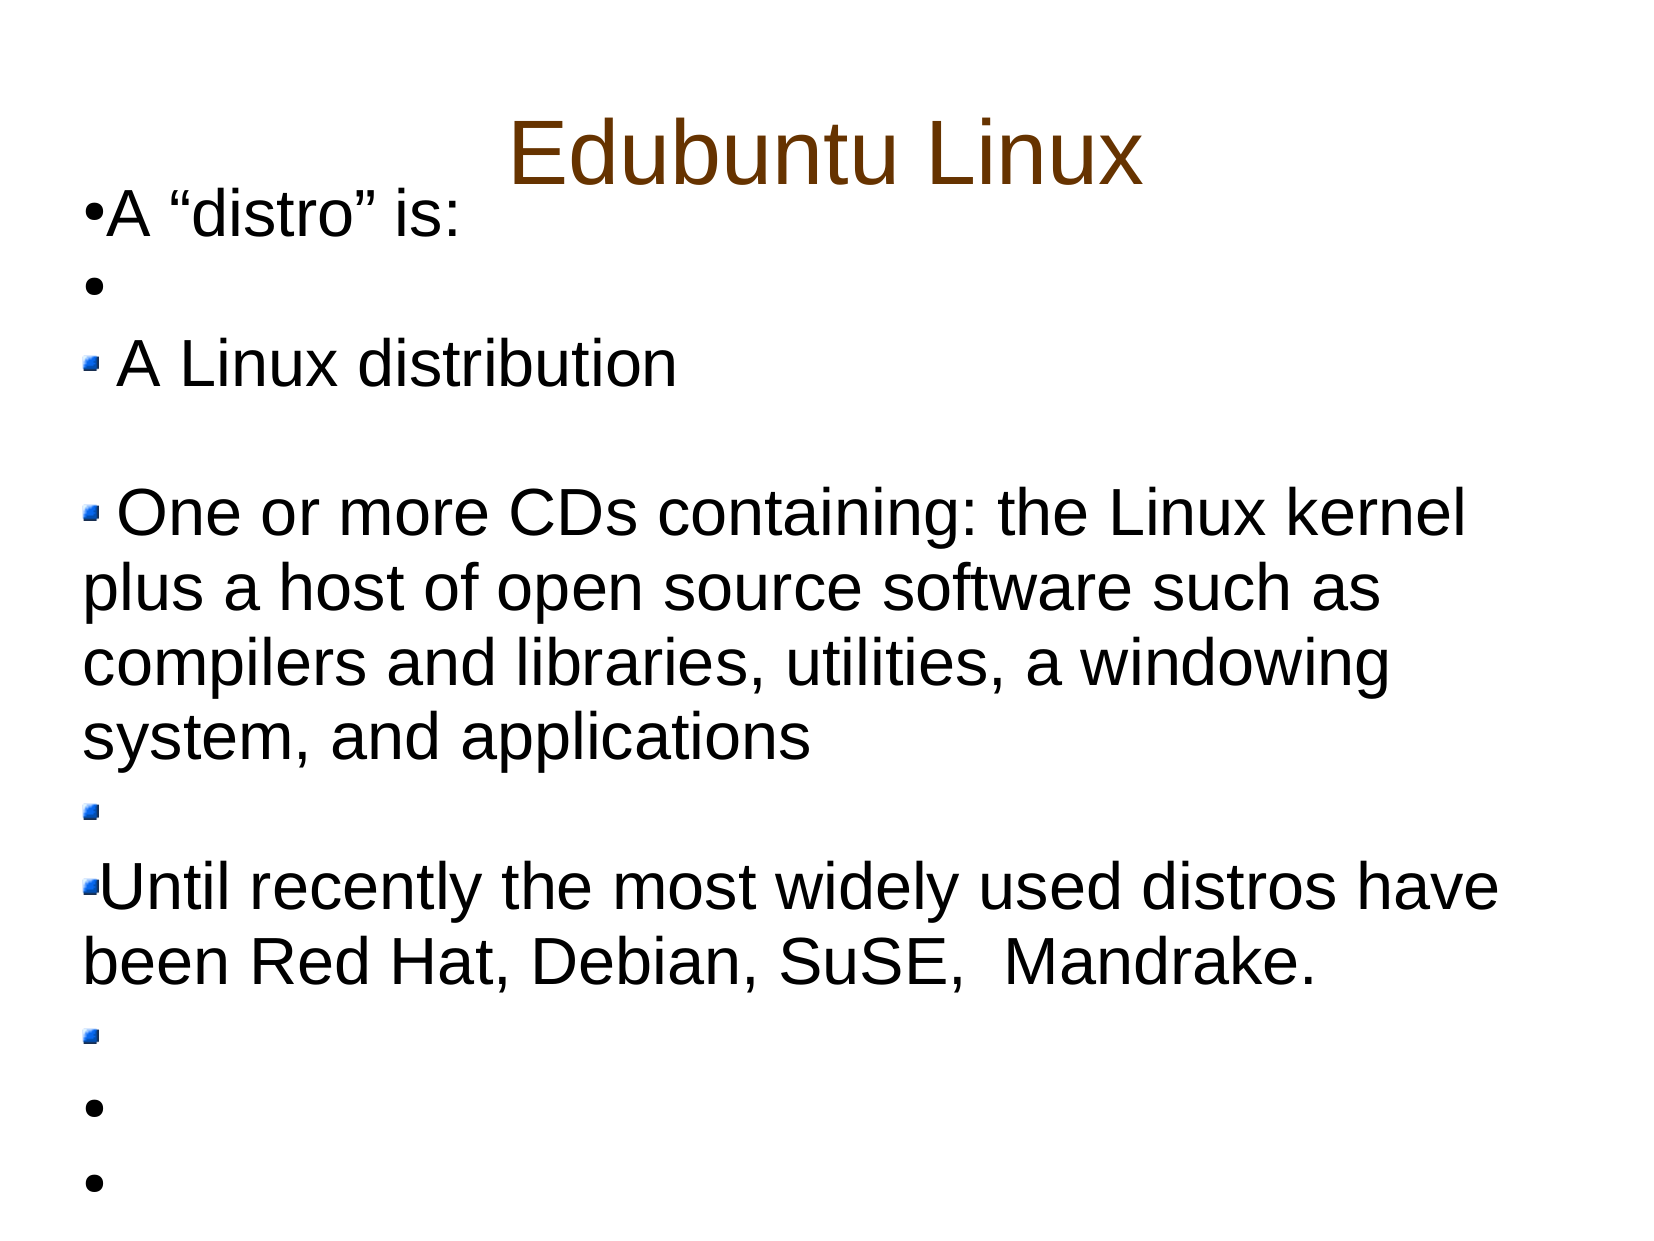

# Edubuntu Linux
A “distro” is:
 A Linux distribution
 One or more CDs containing: the Linux kernel plus a host of open source software such as compilers and libraries, utilities, a windowing system, and applications
Until recently the most widely used distros have been Red Hat, Debian, SuSE, Mandrake.